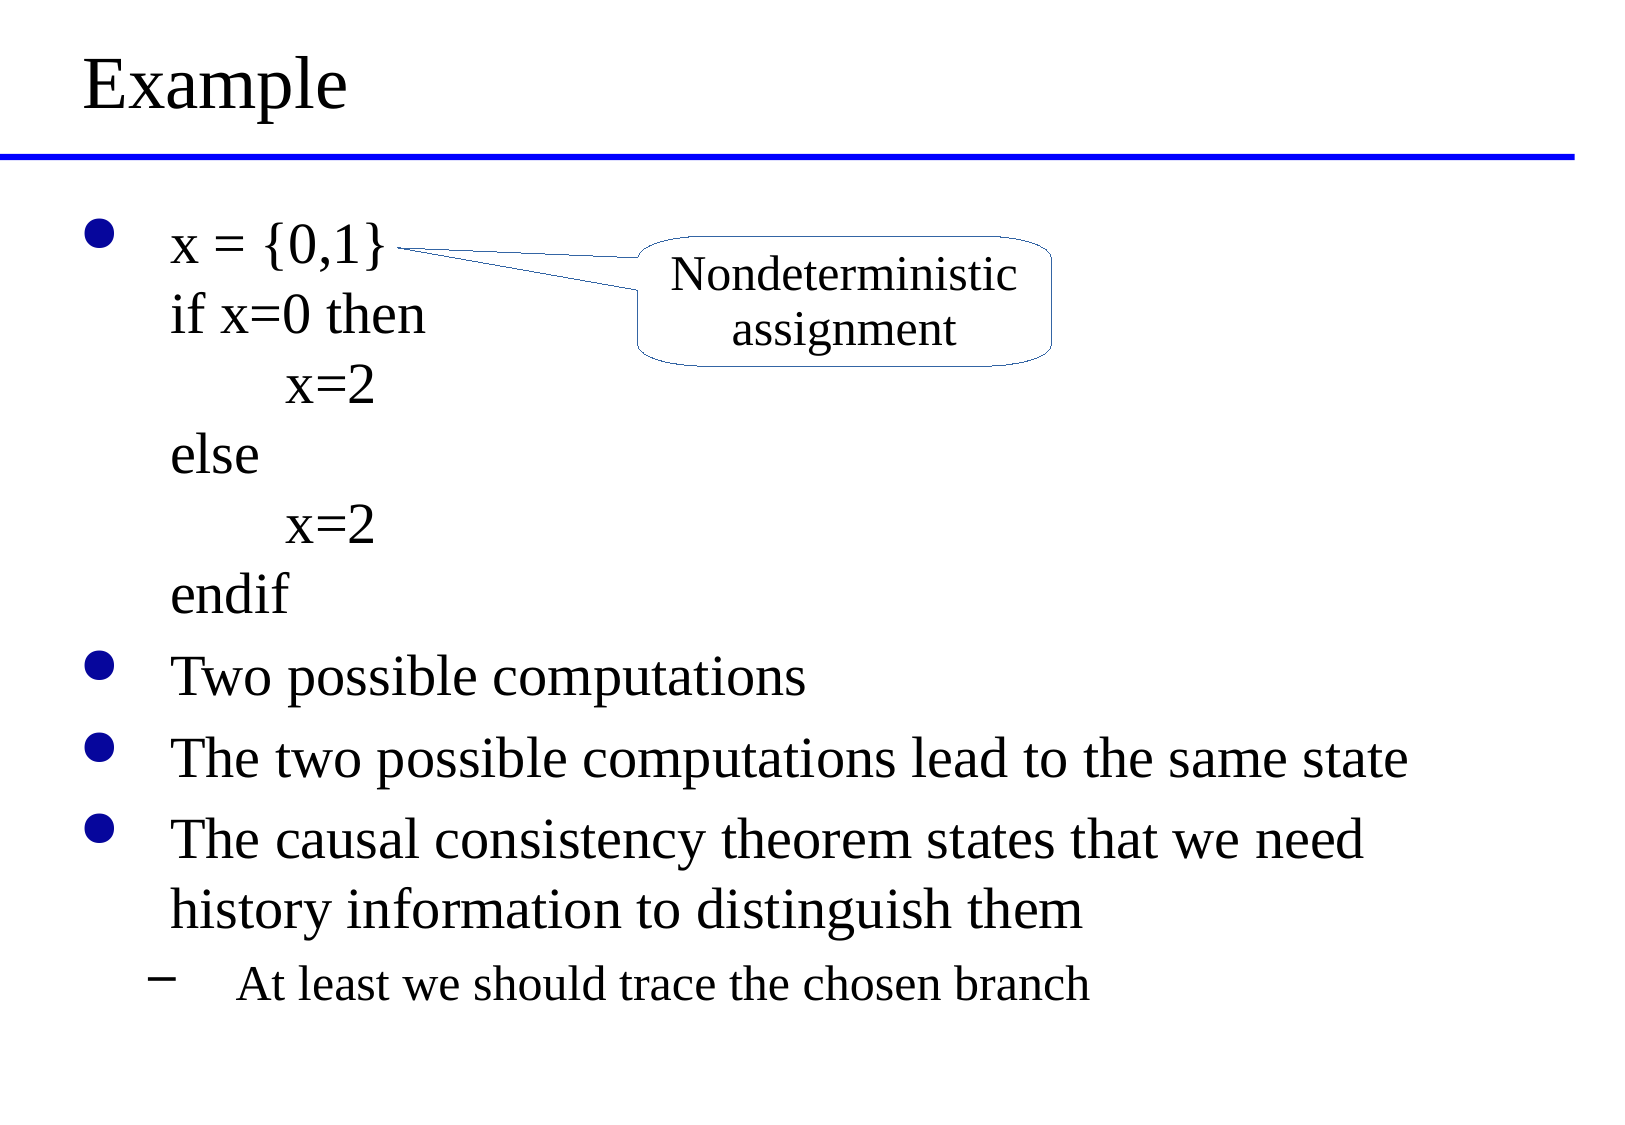

# Example
x = {0,1}
if x=0 then
 x=2
else
 x=2
endif
Two possible computations
The two possible computations lead to the same state
The causal consistency theorem states that we need history information to distinguish them
At least we should trace the chosen branch
Nondeterministic
assignment